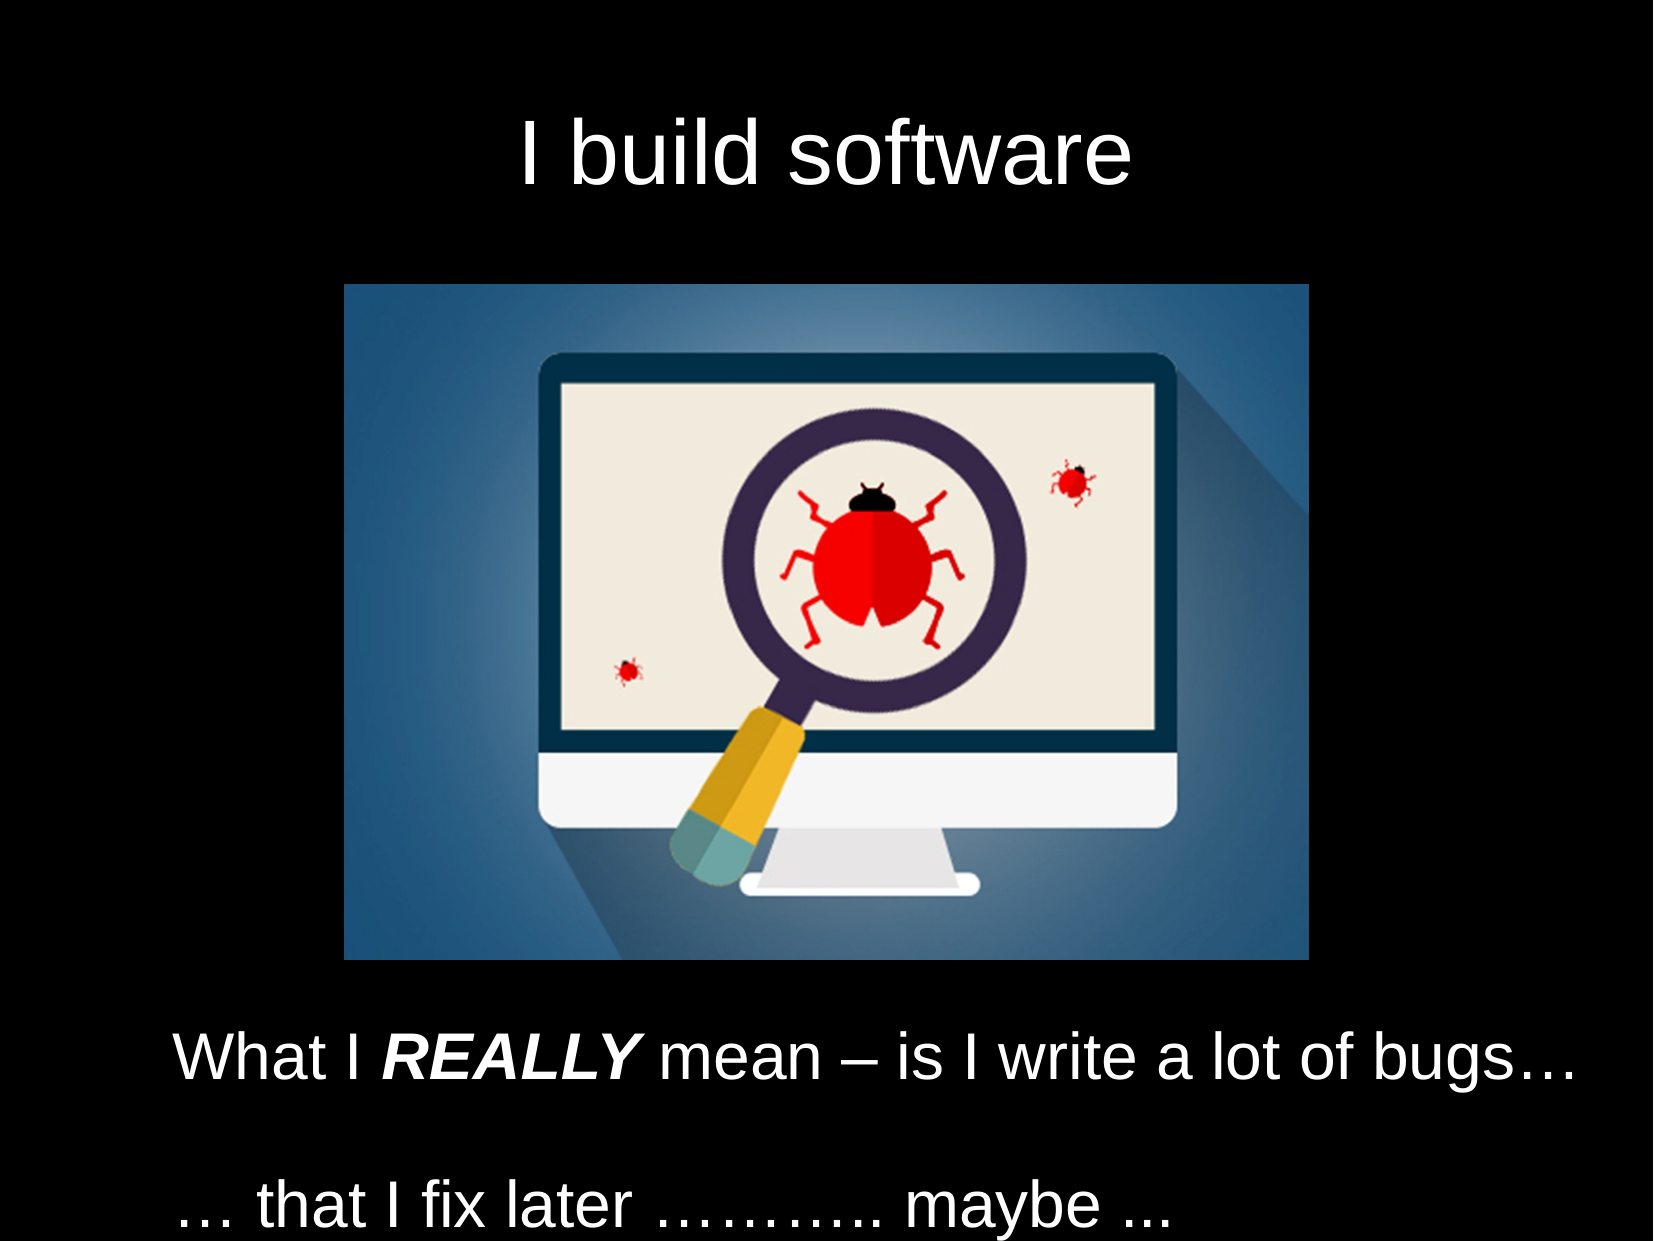

# I build software
What I REALLY mean – is I write a lot of bugs…
… that I fix later ……….. maybe ...